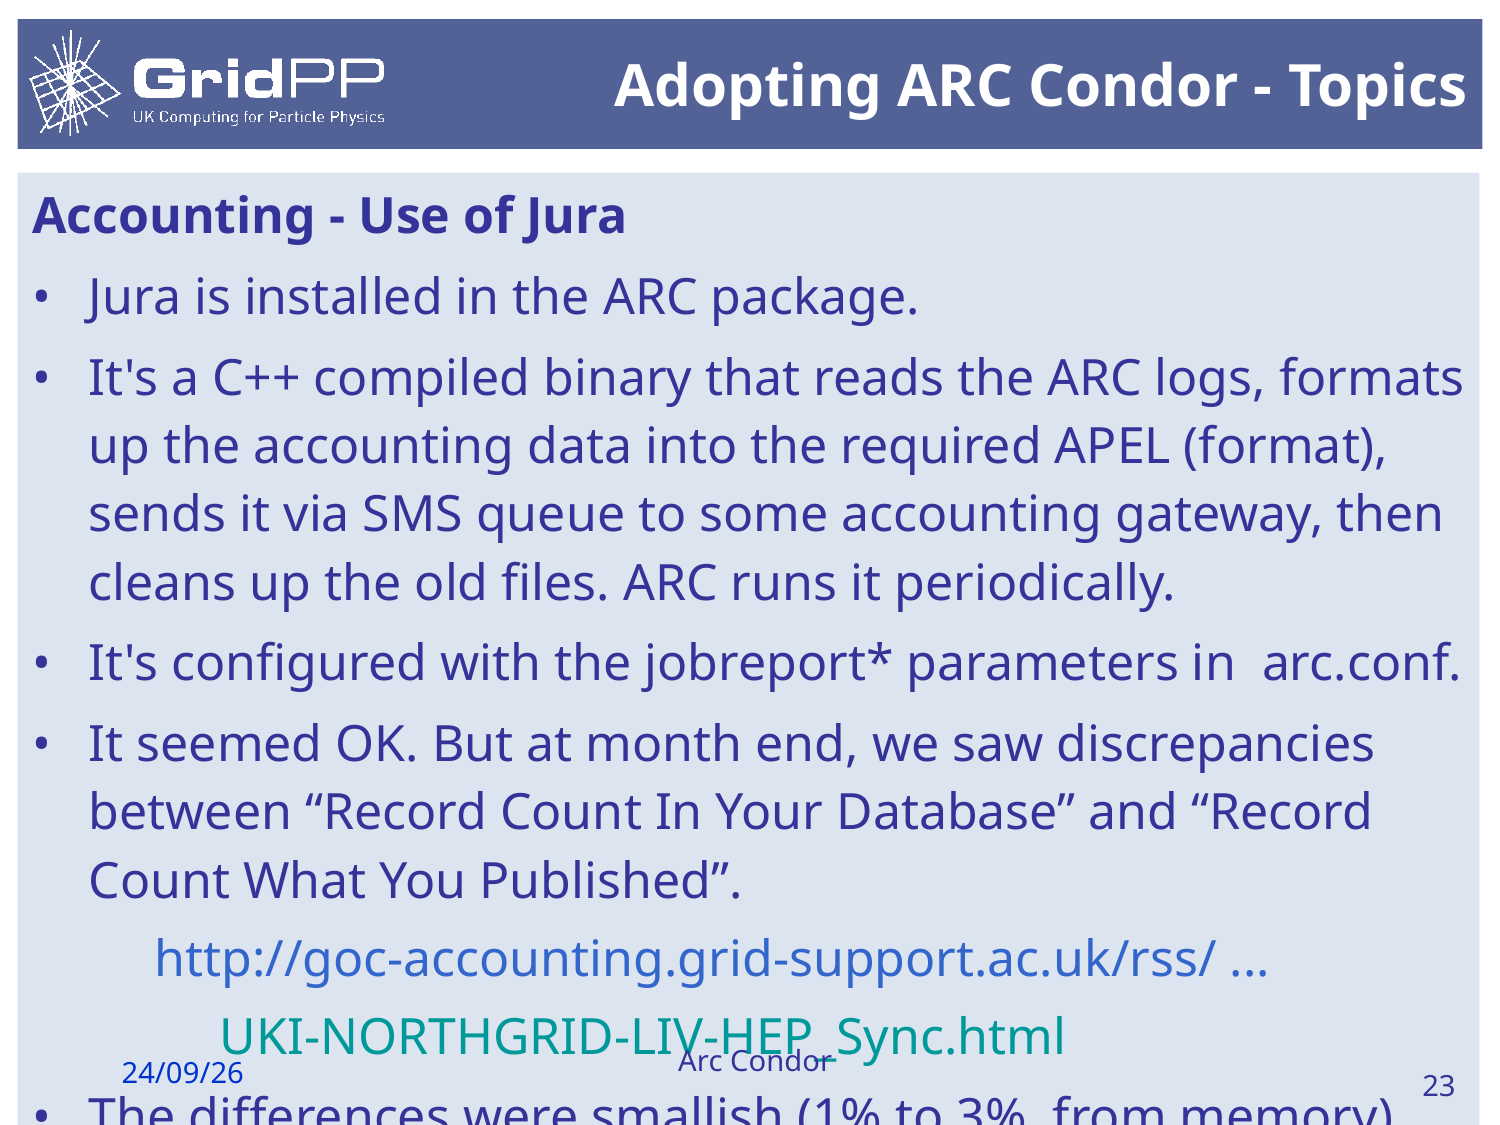

# Adopting ARC Condor - Topics
Accounting - Use of Jura
Jura is installed in the ARC package.
It's a C++ compiled binary that reads the ARC logs, formats up the accounting data into the required APEL (format), sends it via SMS queue to some accounting gateway, then cleans up the old files. ARC runs it periodically.
It's configured with the jobreport* parameters in arc.conf.
It seemed OK. But at month end, we saw discrepancies between “Record Count In Your Database” and “Record Count What You Published”.
http://goc-accounting.grid-support.ac.uk/rss/ ...
UKI-NORTHGRID-LIV-HEP_Sync.html
The differences were smallish (1% to 3%, from memory)
Arc Condor